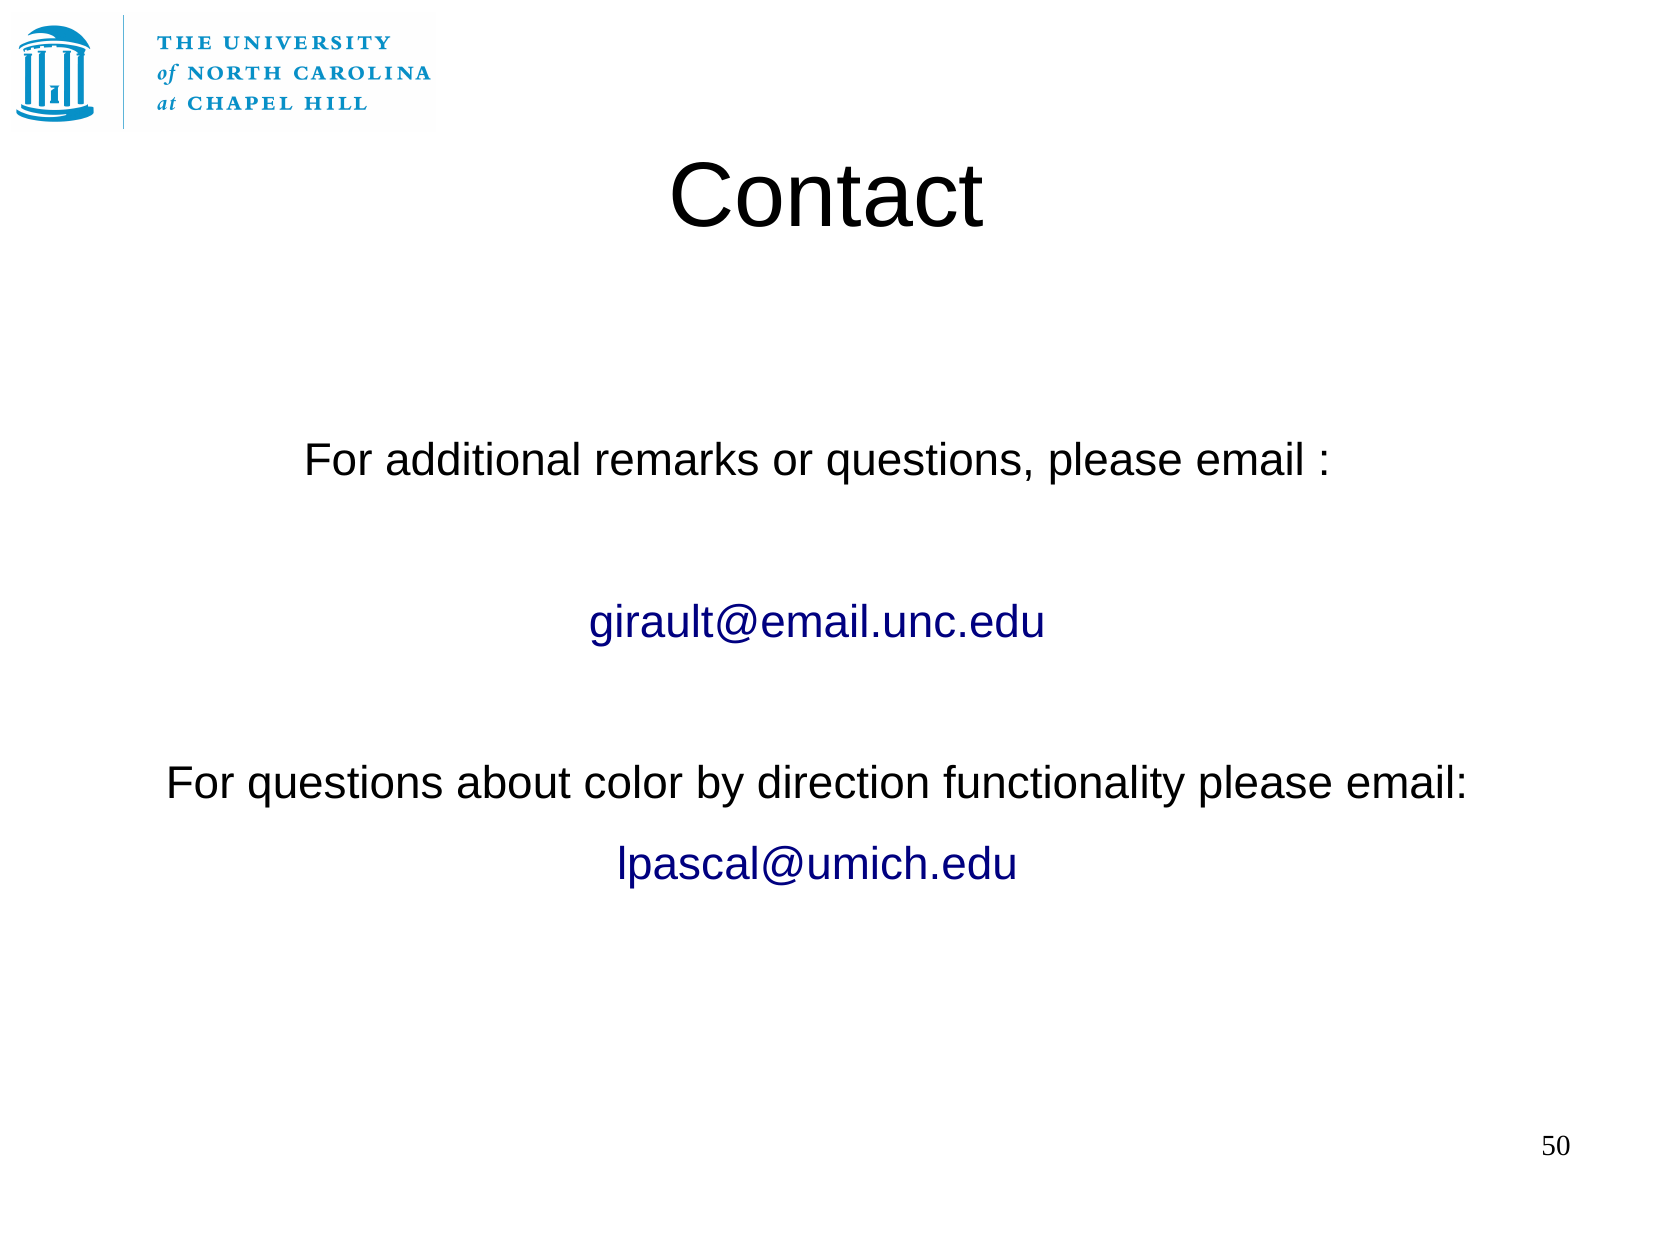

# Contact
For additional remarks or questions, please email :
girault@email.unc.edu
For questions about color by direction functionality please email:
lpascal@umich.edu
50